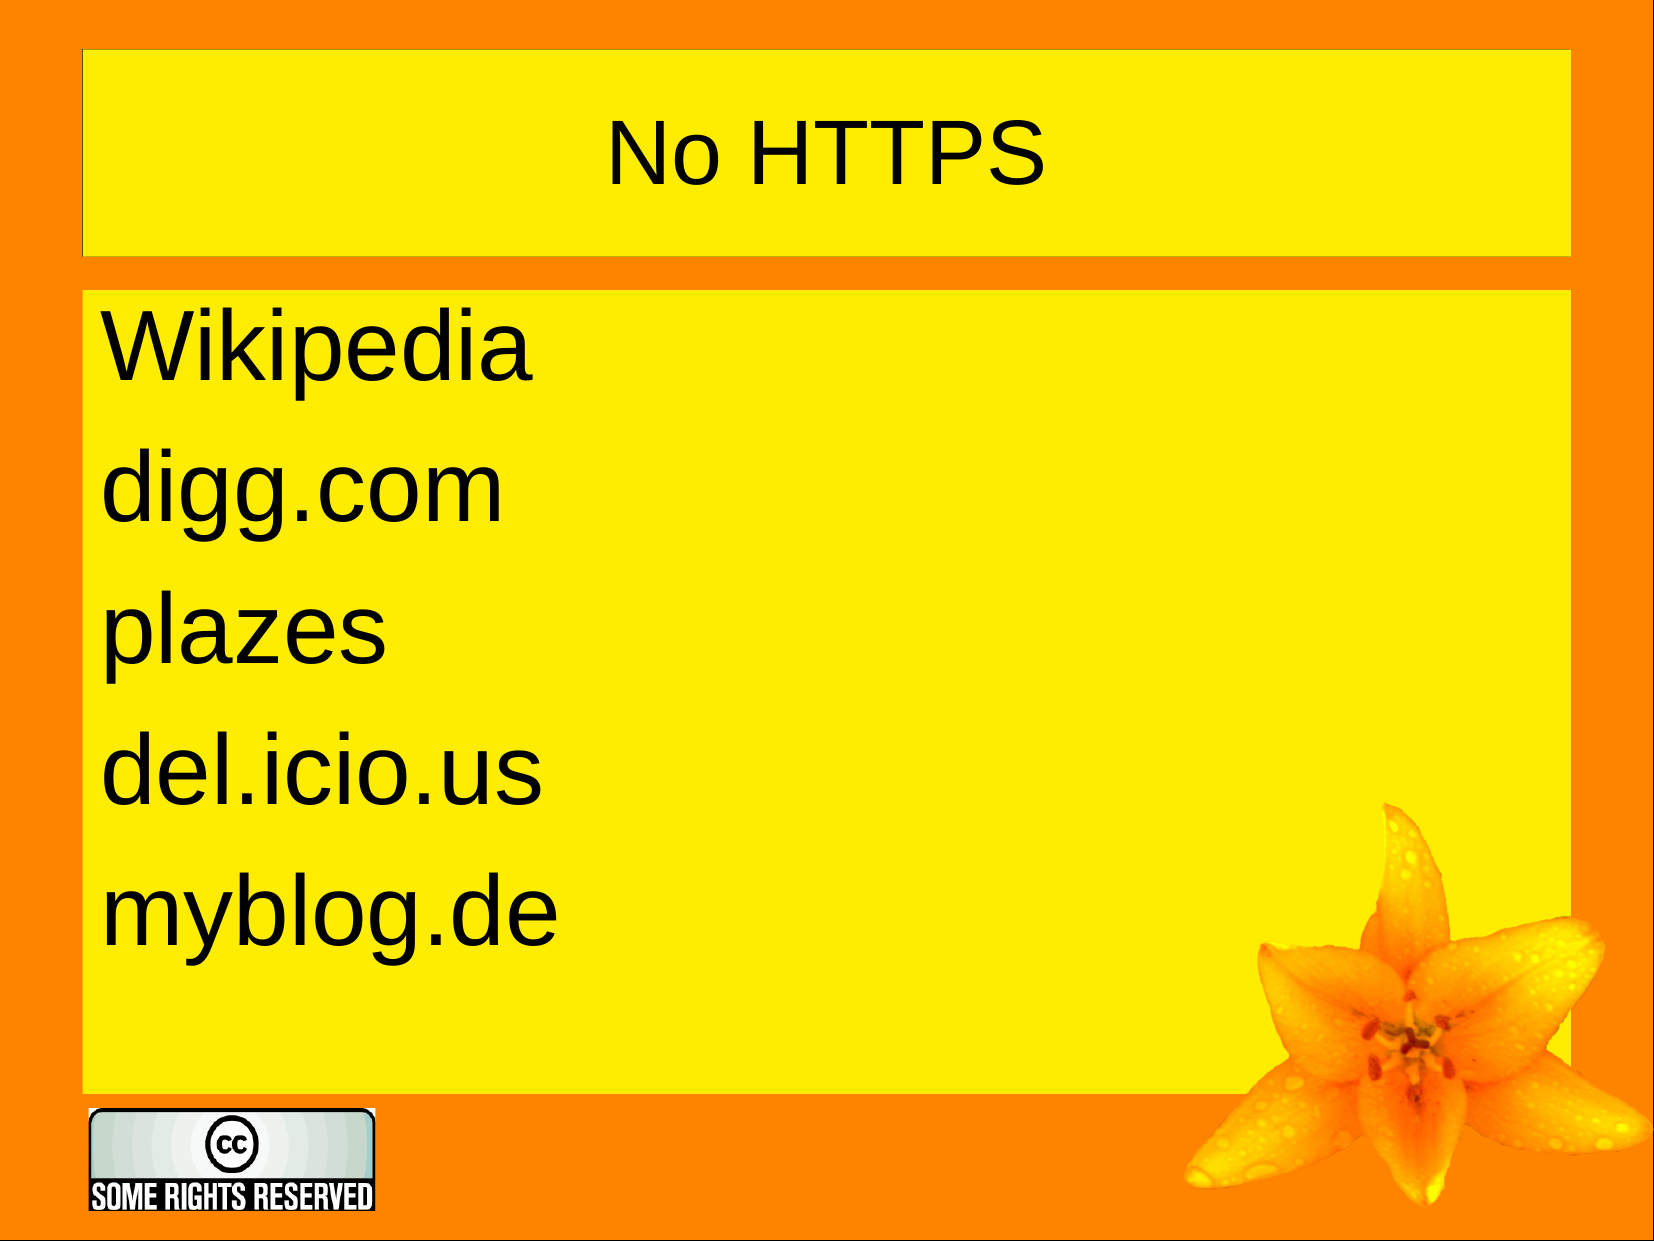

# No HTTPS
Wikipedia
digg.com
plazes
del.icio.us
myblog.de